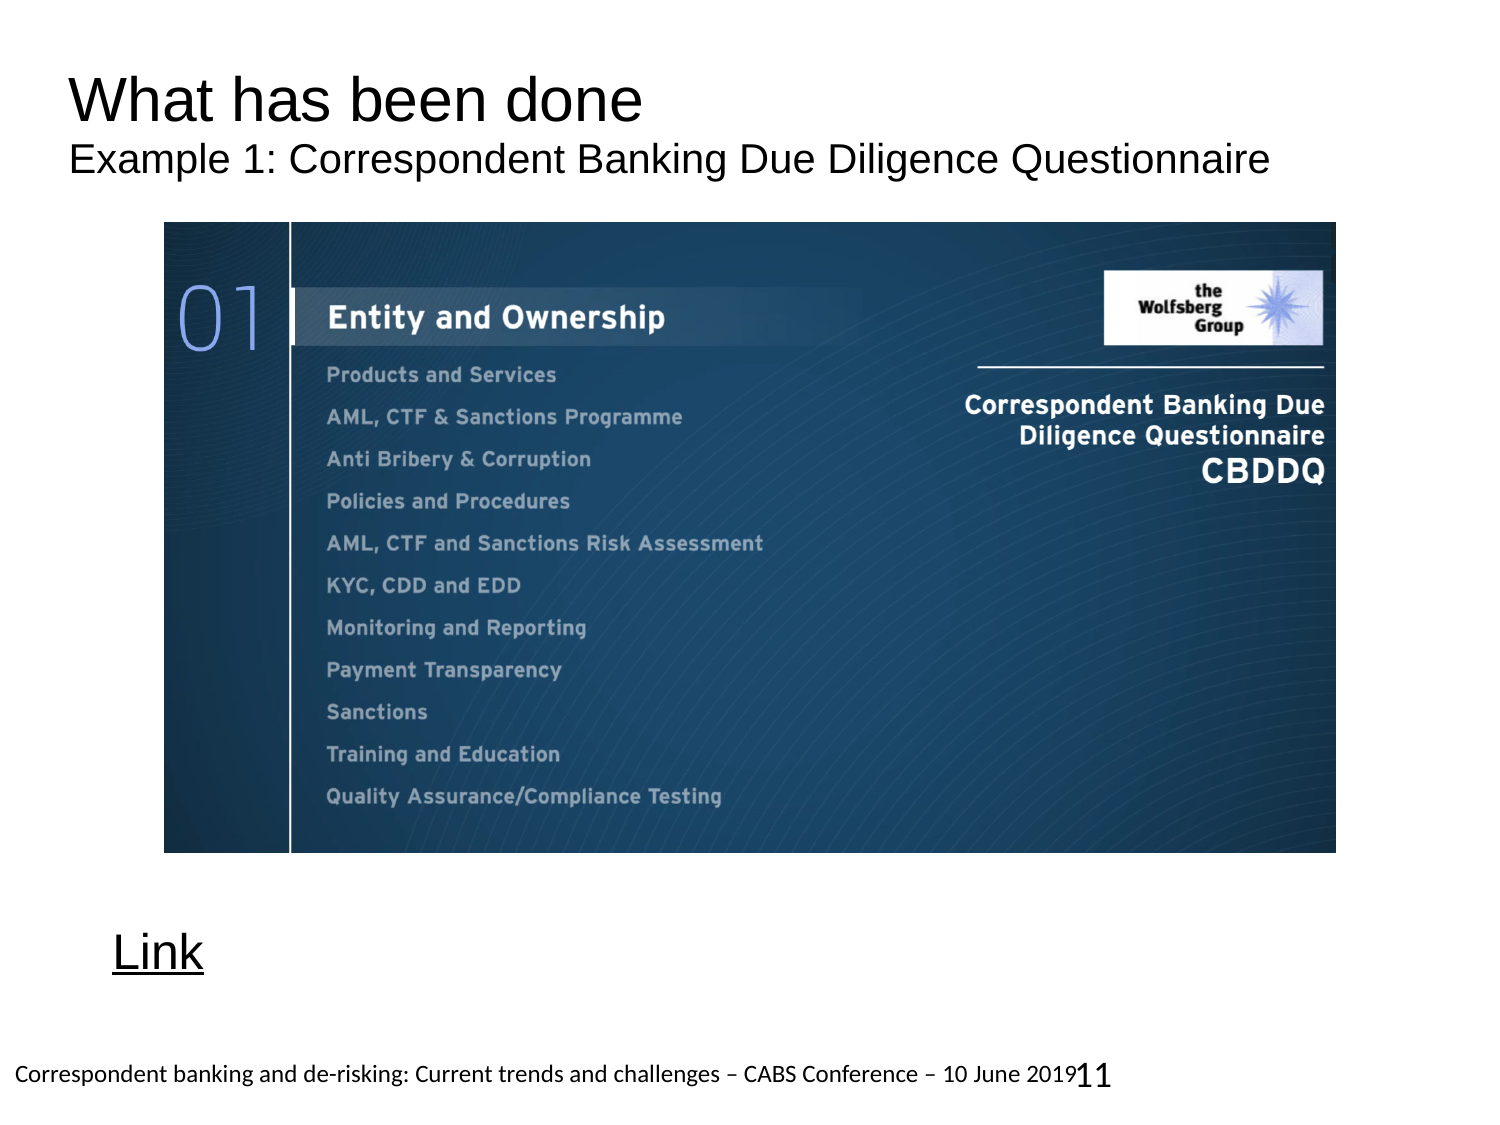

What has been done
Example 1: Correspondent Banking Due Diligence Questionnaire
Link
Correspondent banking and de-risking: Current trends and challenges – CABS Conference – 10 June 2019